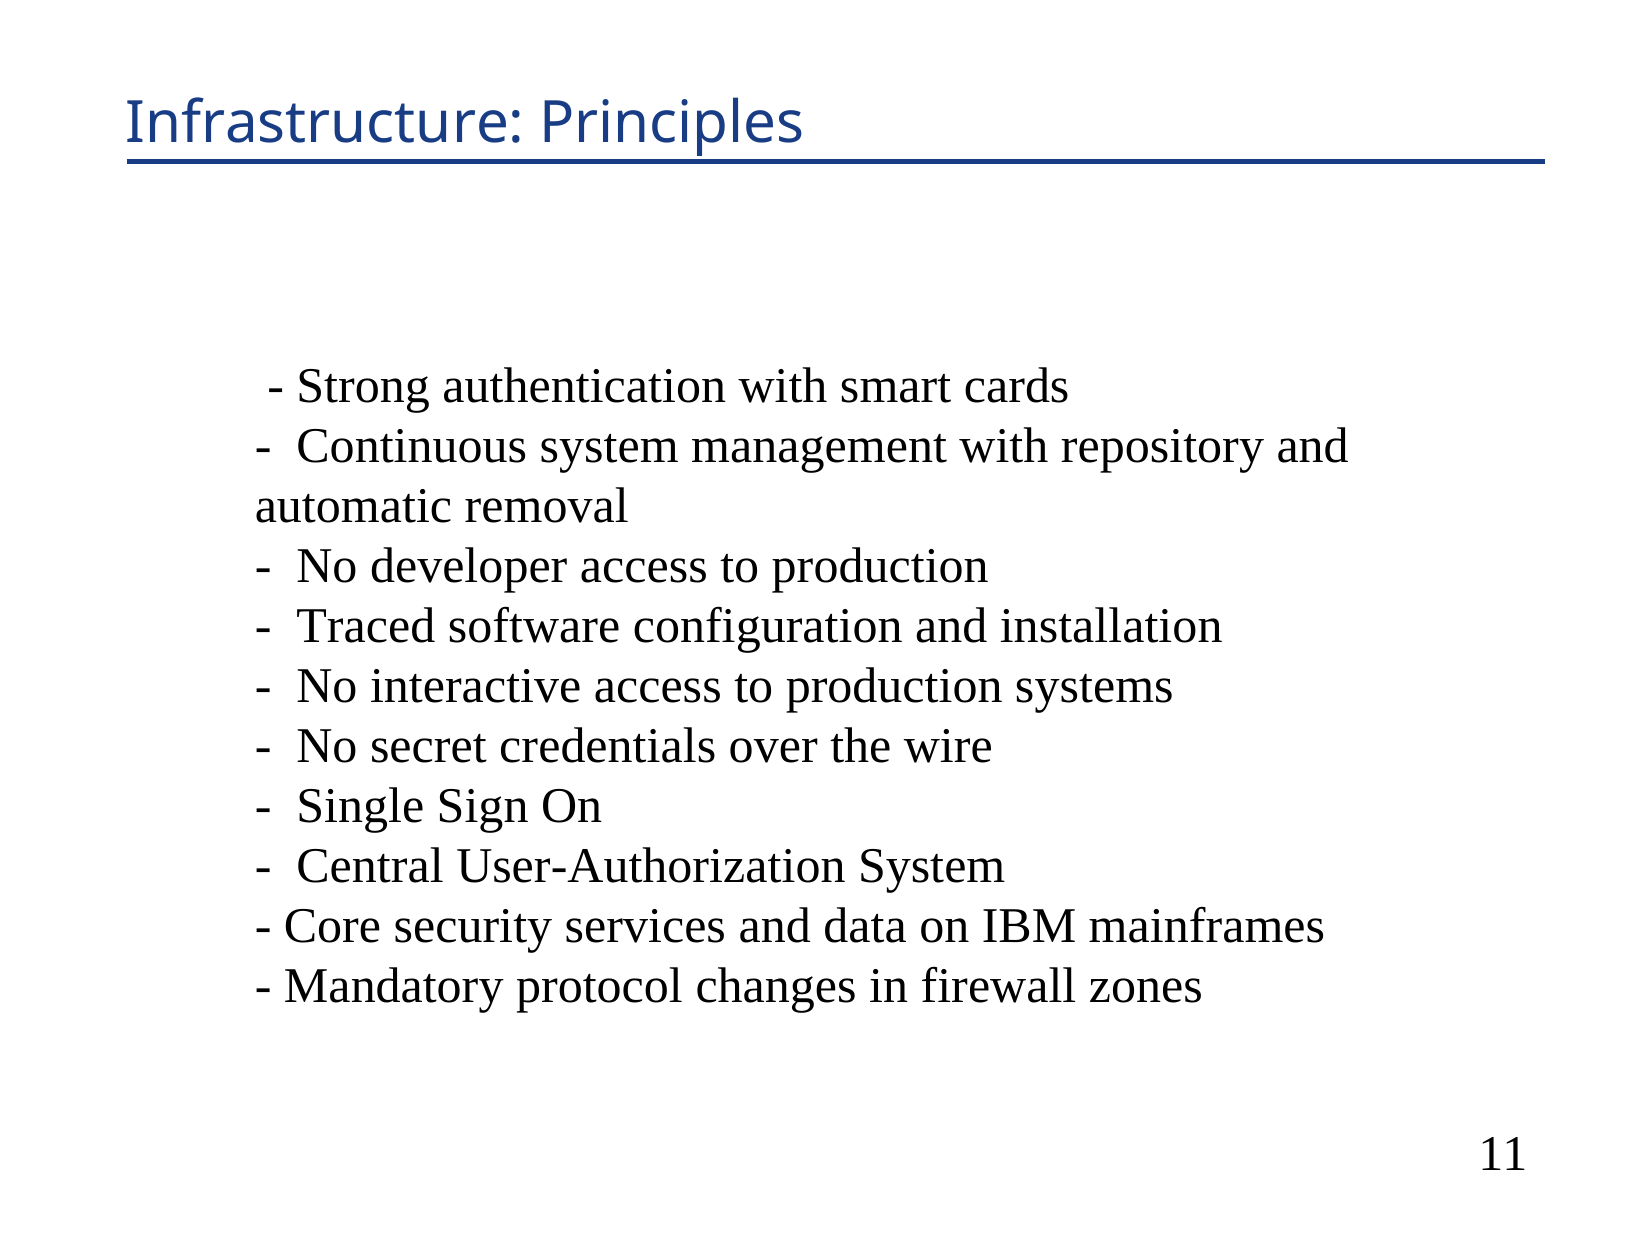

# Infrastructure: Principles
 - Strong authentication with smart cards
- Continuous system management with repository and automatic removal
- No developer access to production
- Traced software configuration and installation
- No interactive access to production systems
- No secret credentials over the wire
- Single Sign On
- Central User-Authorization System
- Core security services and data on IBM mainframes
- Mandatory protocol changes in firewall zones
11